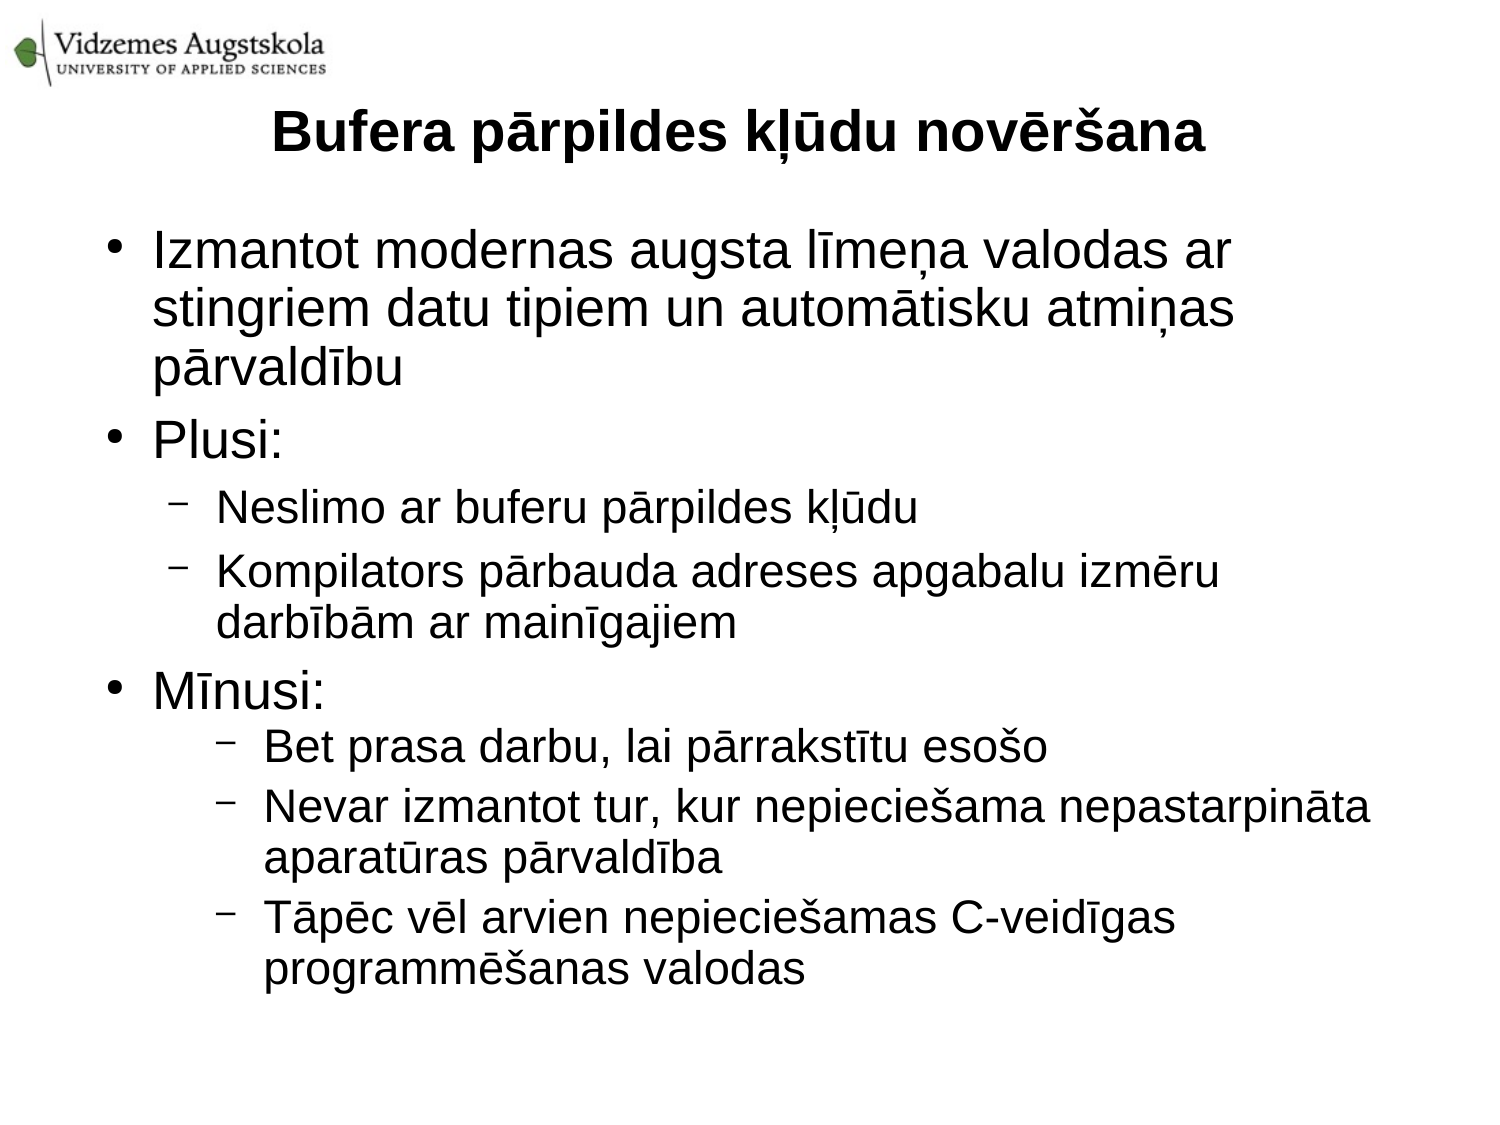

# Bufera pārpildes kļūdu novēršana
Izmantot modernas augsta līmeņa valodas ar stingriem datu tipiem un automātisku atmiņas pārvaldību
Plusi:
Neslimo ar buferu pārpildes kļūdu
Kompilators pārbauda adreses apgabalu izmēru darbībām ar mainīgajiem
Mīnusi:
Bet prasa darbu, lai pārrakstītu esošo
Nevar izmantot tur, kur nepieciešama nepastarpināta aparatūras pārvaldība
Tāpēc vēl arvien nepieciešamas C-veidīgas programmēšanas valodas